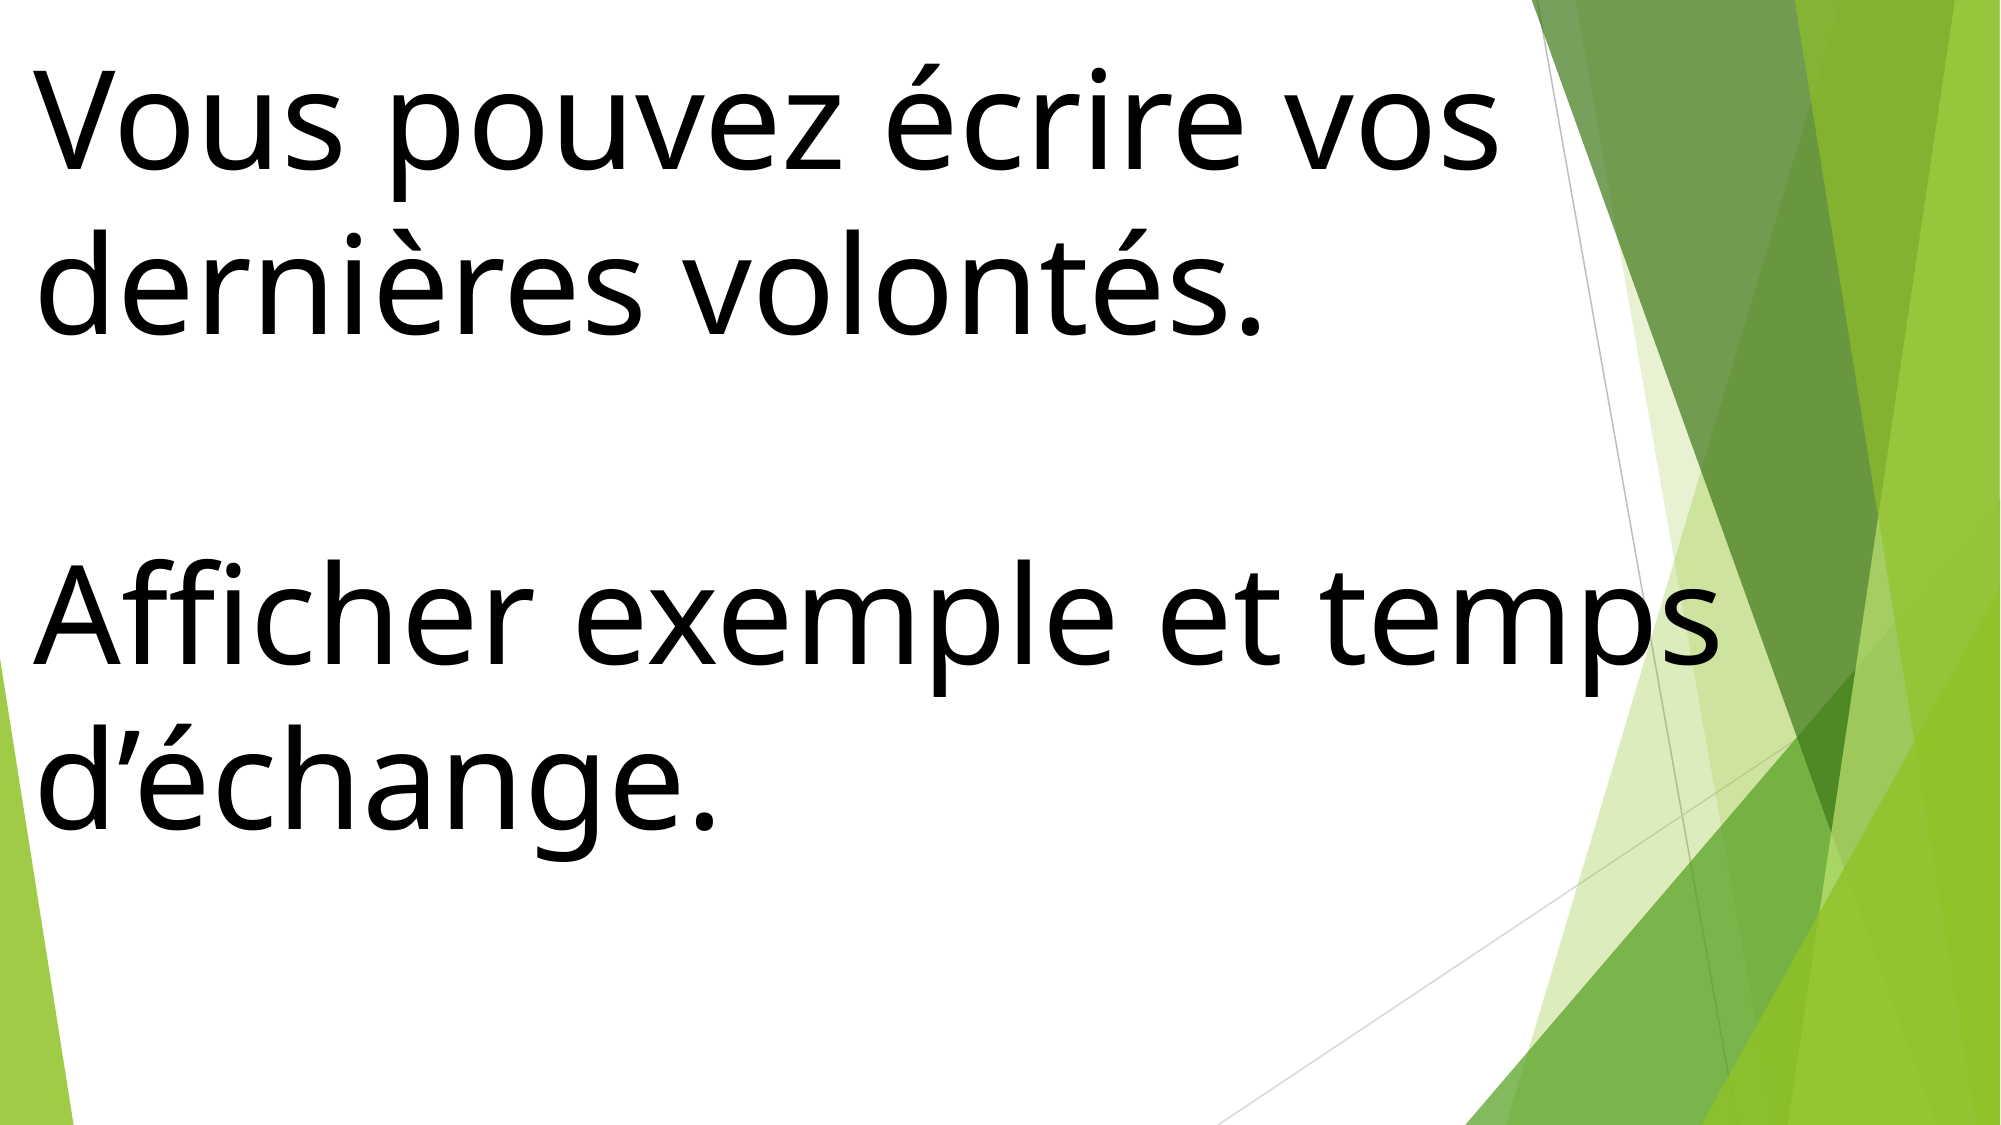

# Vous pouvez écrire vos dernières volontés. Afficher exemple et temps d’échange.